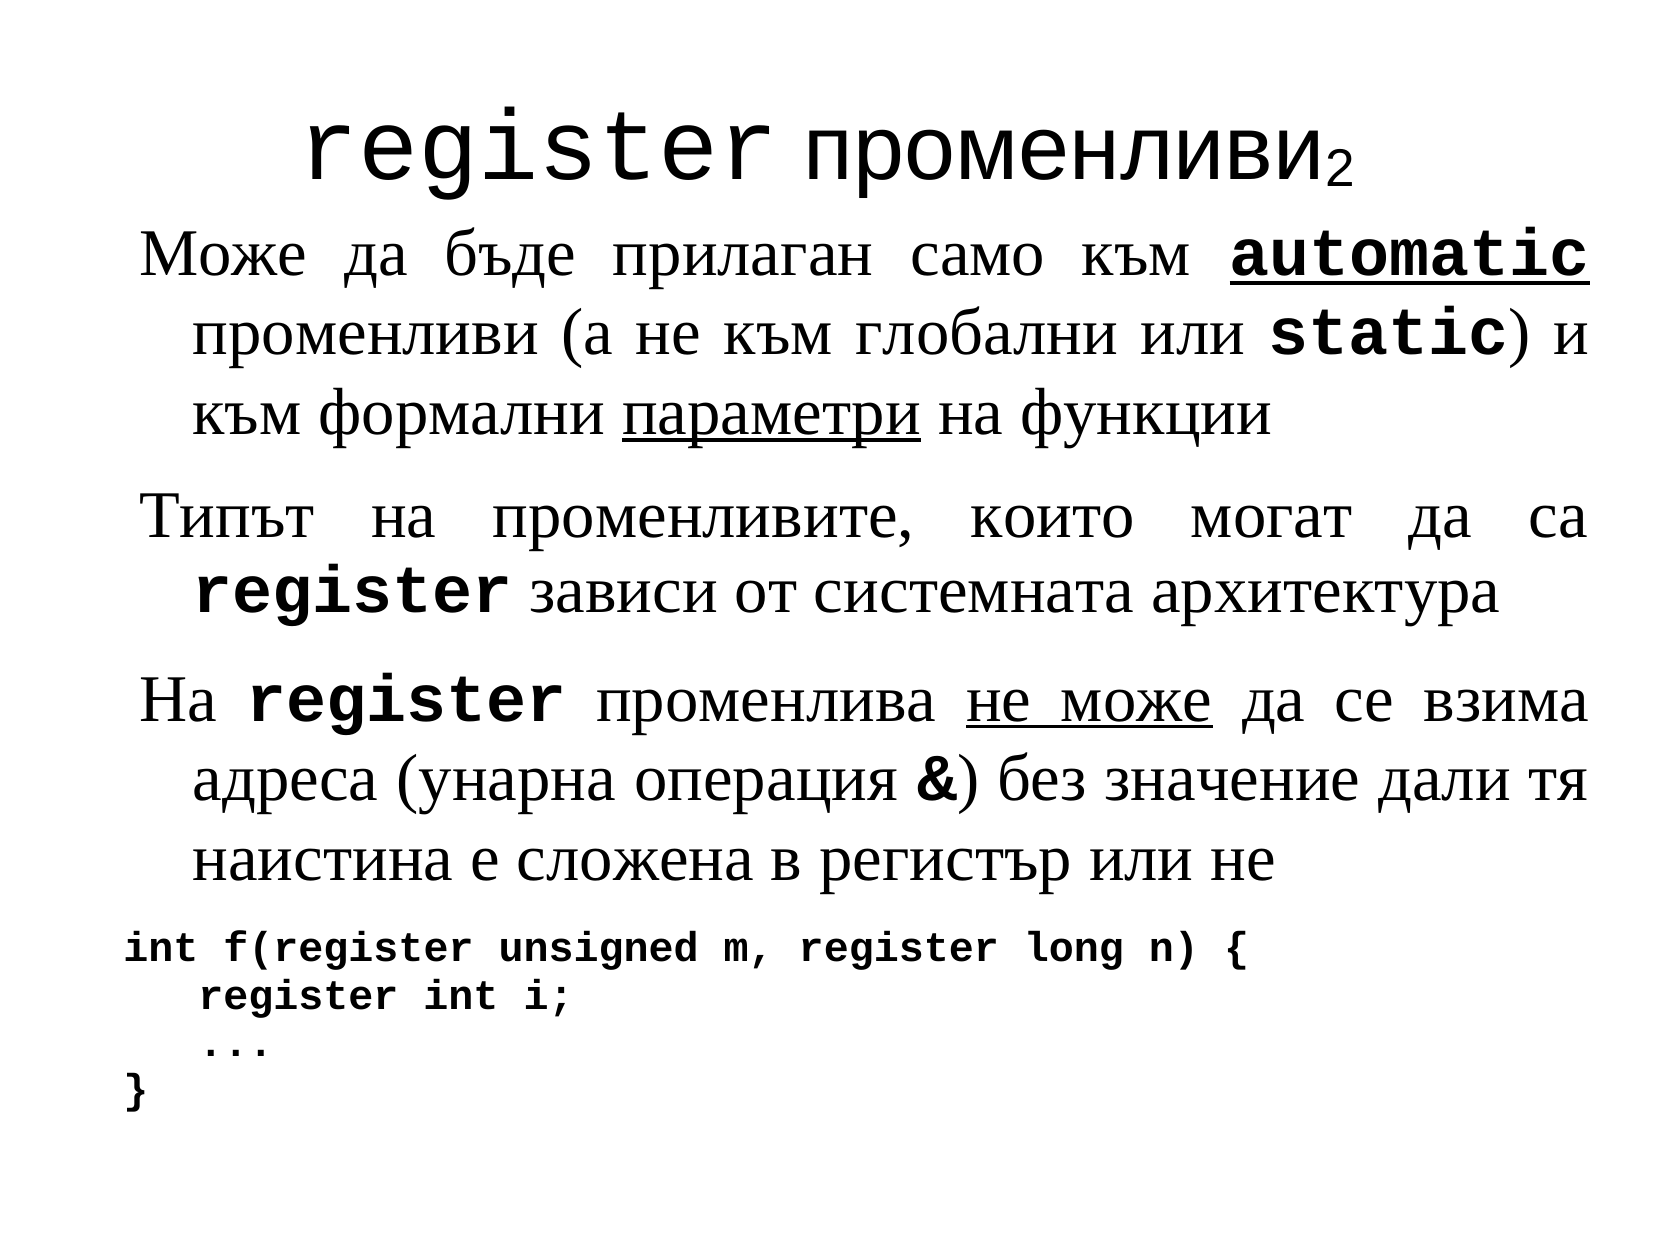

# register променливи2
Може да бъде прилаган само към automatic променливи (а не към глобални или static) и към формални параметри на функции
Типът на променливите, които могат да са register зависи от системната архитектура
На register променлива не може да се взима адреса (унарна операция &) без значение дали тя наистина е сложена в регистър или не
int f(register unsigned m, register long n) {
	register int i;
	...
}